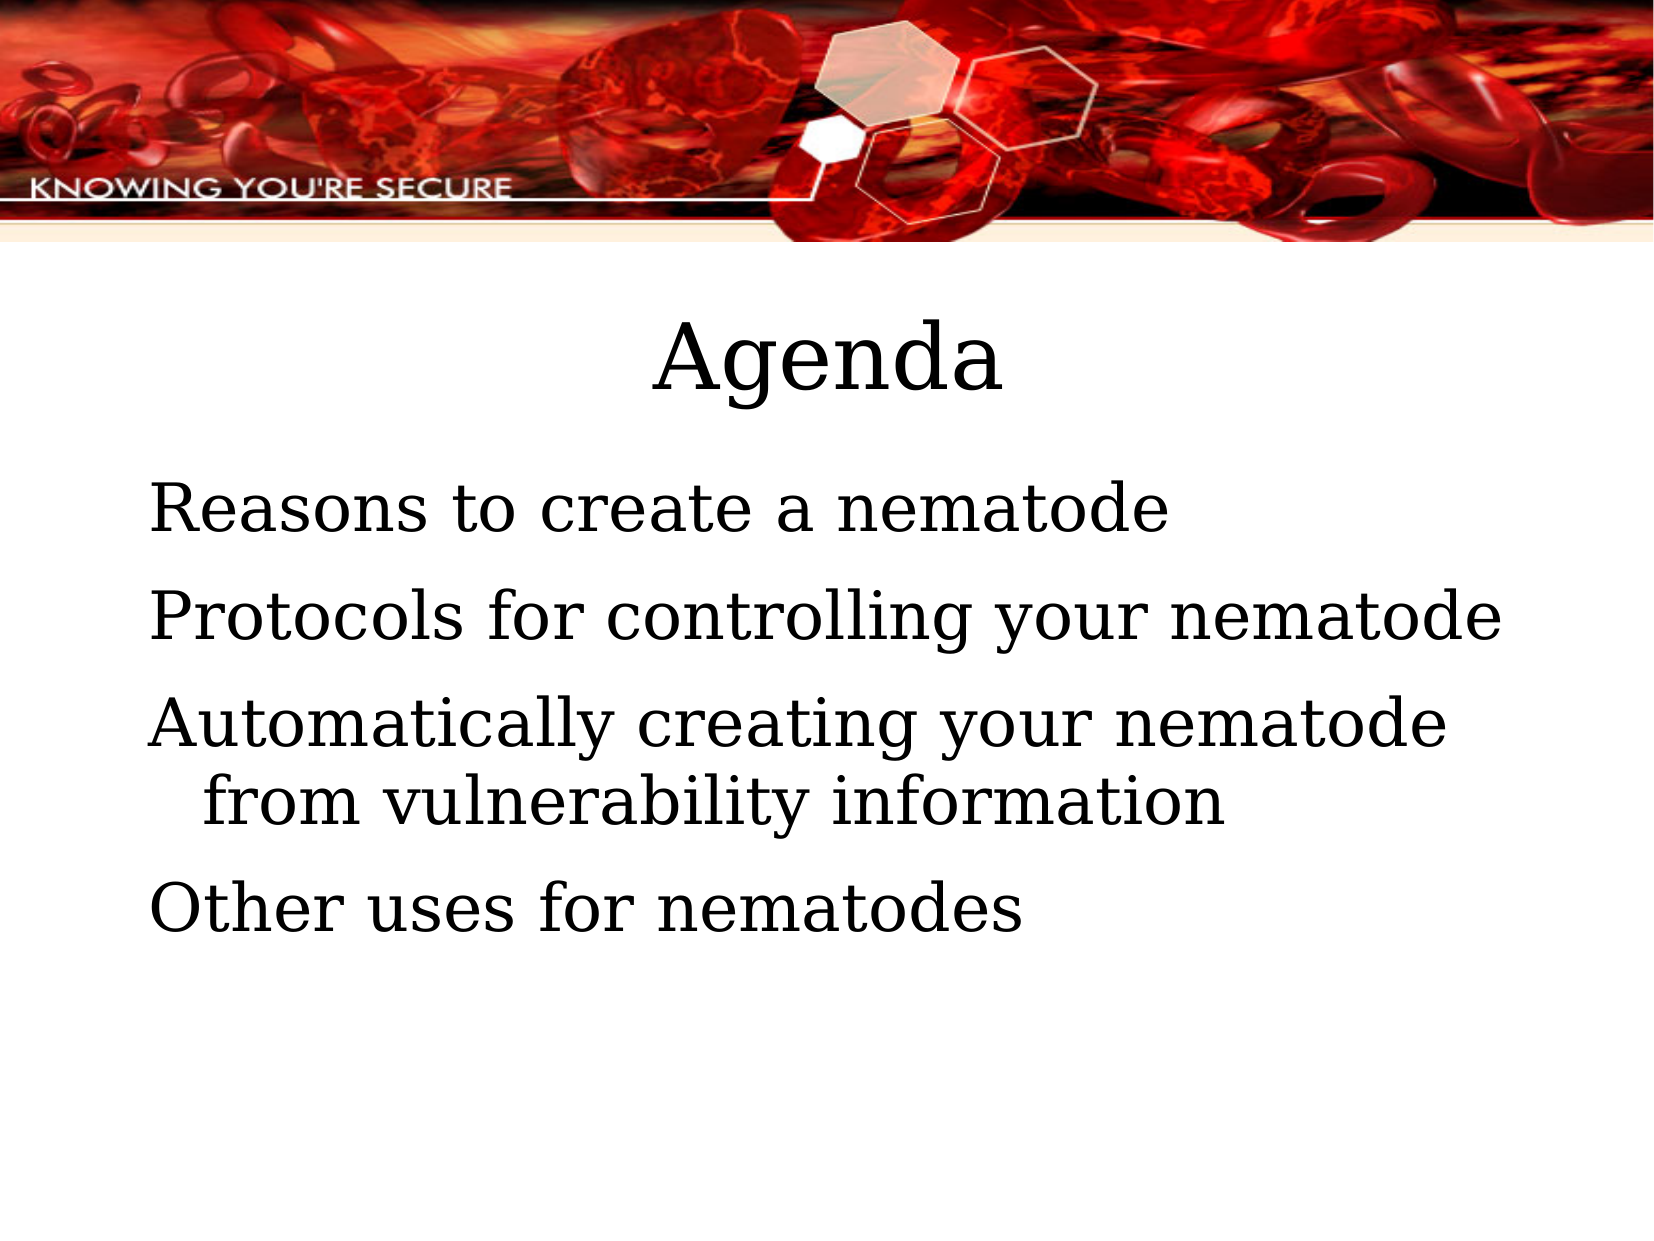

# Agenda
Reasons to create a nematode
Protocols for controlling your nematode
Automatically creating your nematode from vulnerability information
Other uses for nematodes